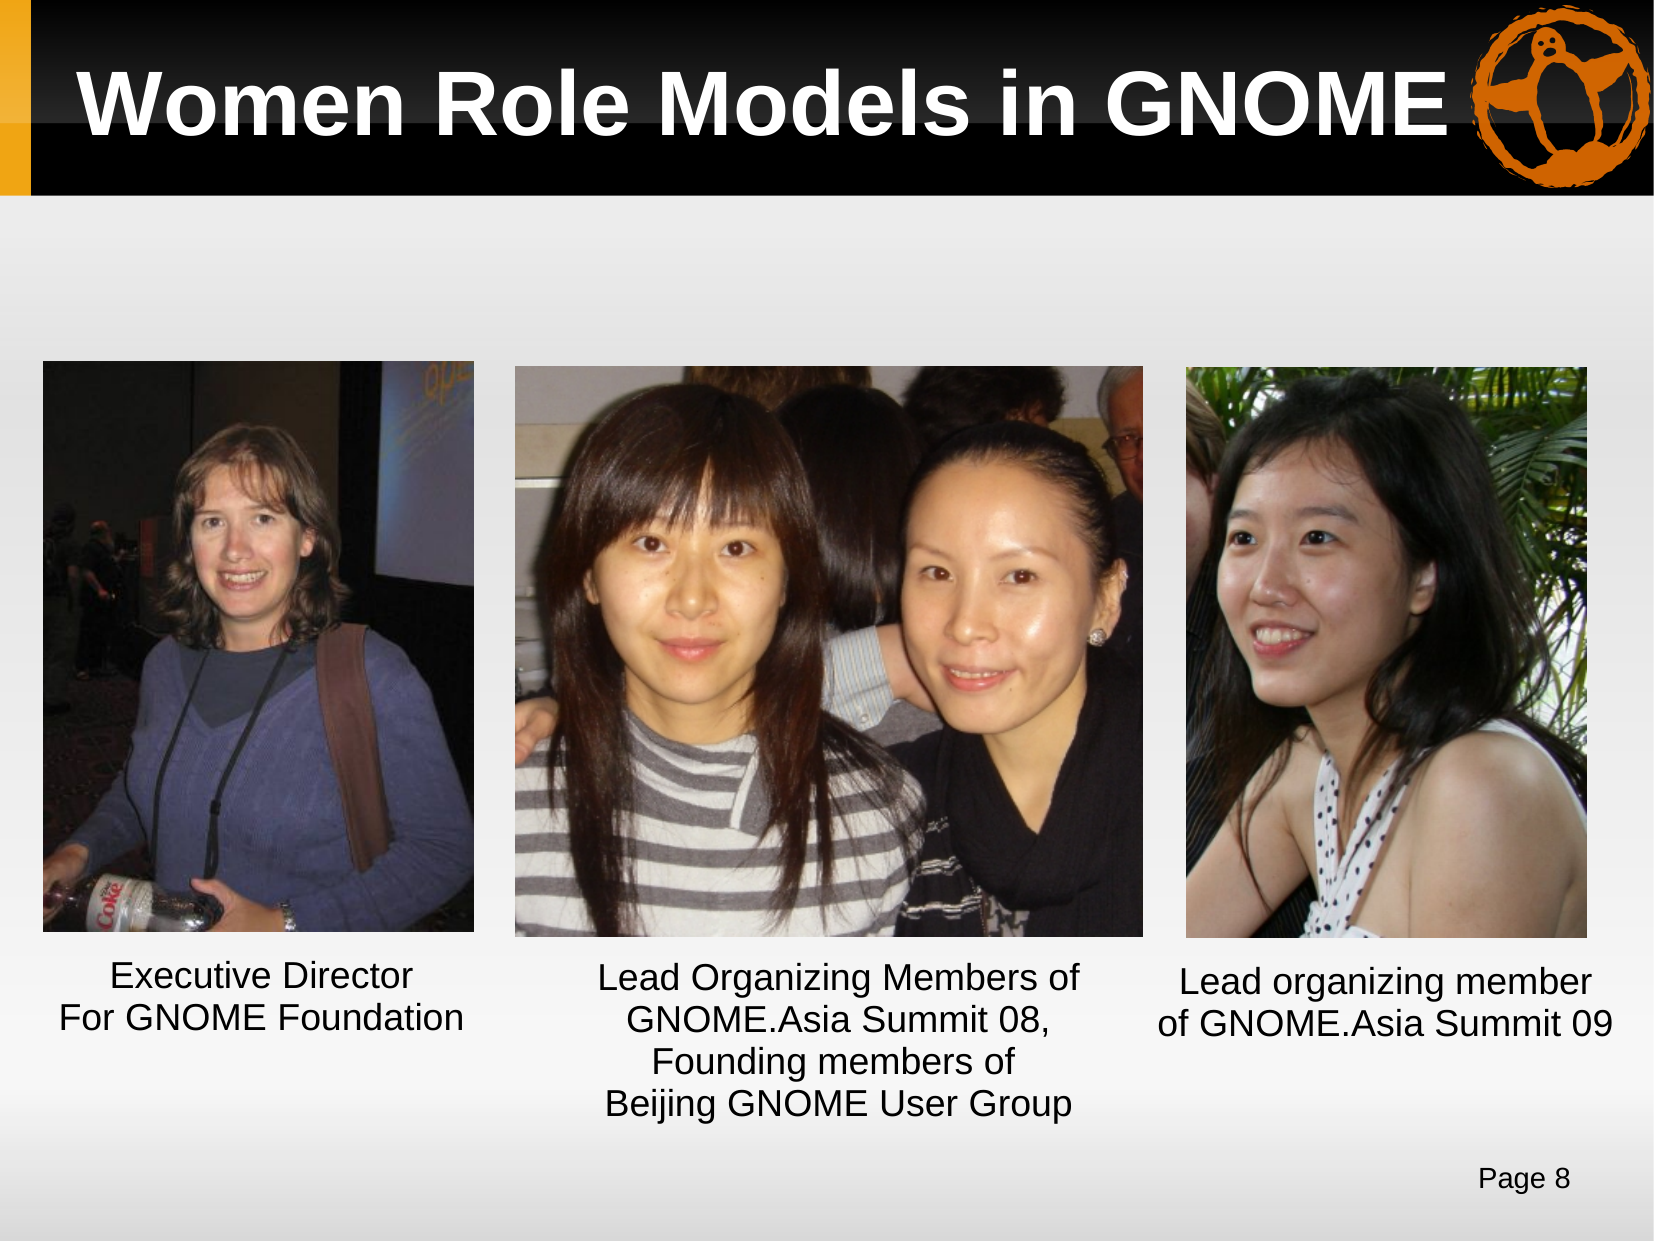

# Women Role Models in GNOME
Executive Director
For GNOME Foundation
Lead Organizing Members of
GNOME.Asia Summit 08,
Founding members of
Beijing GNOME User Group
Lead organizing member
of GNOME.Asia Summit 09
8